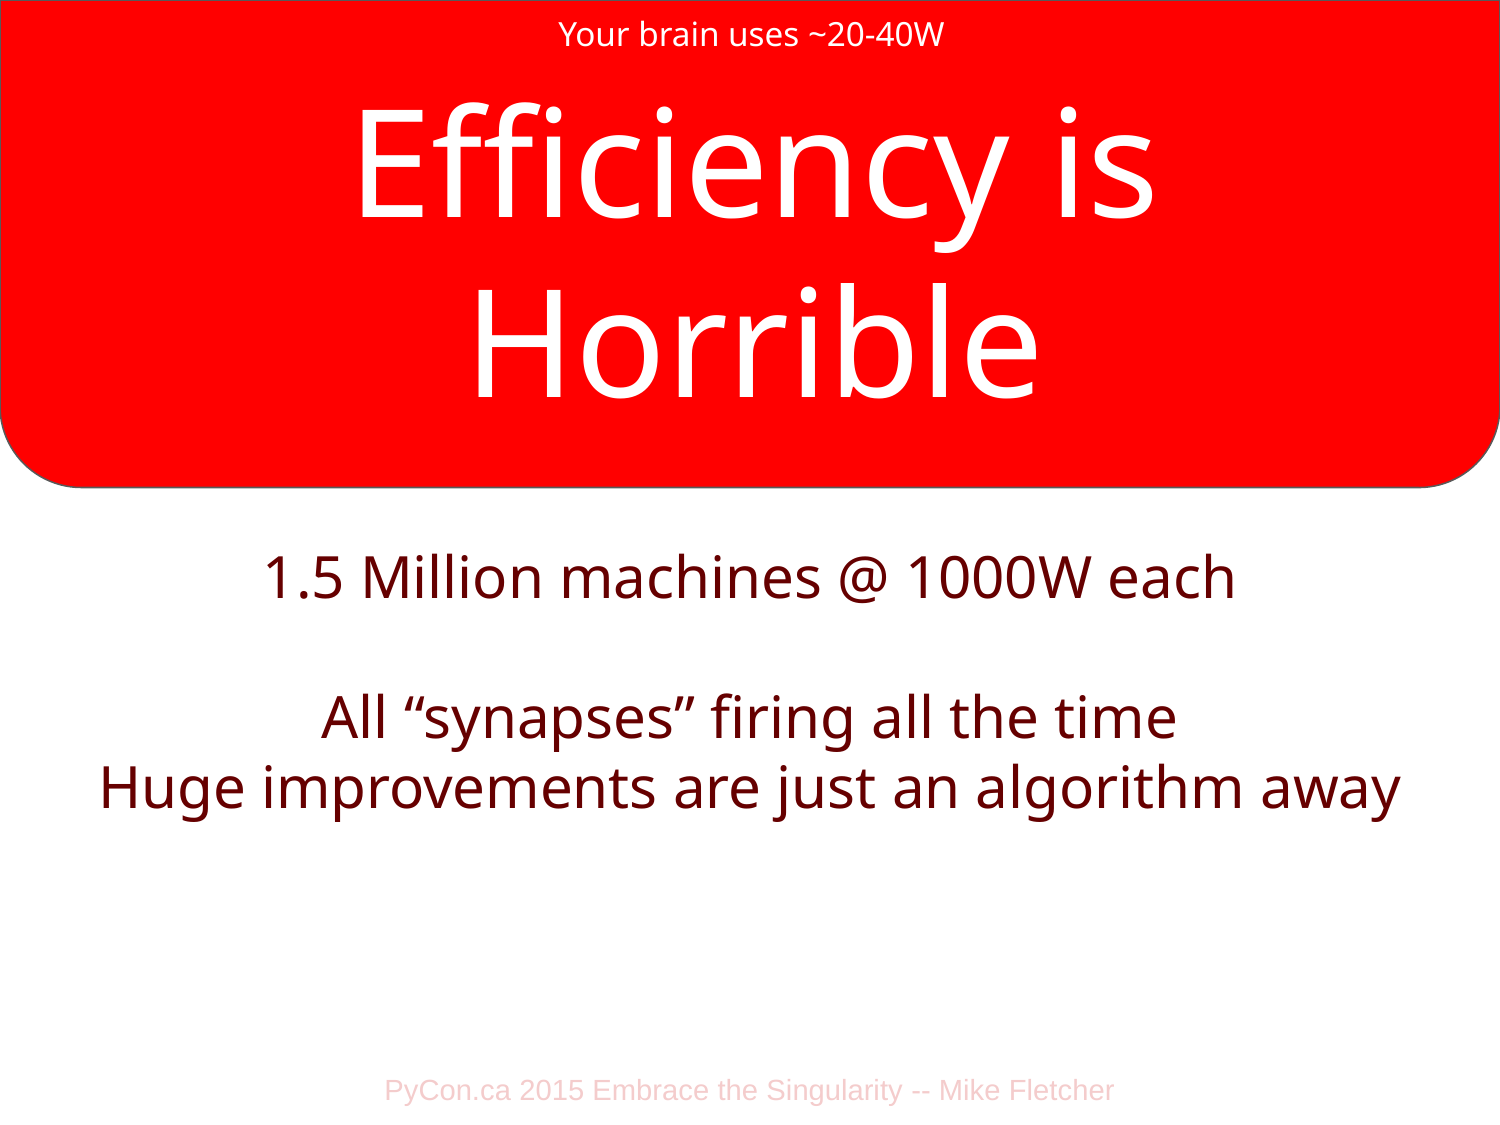

Your brain uses ~20-40W
# Efficiency is Horrible
1.5 Million machines @ 1000W each
All “synapses” firing all the time
Huge improvements are just an algorithm away